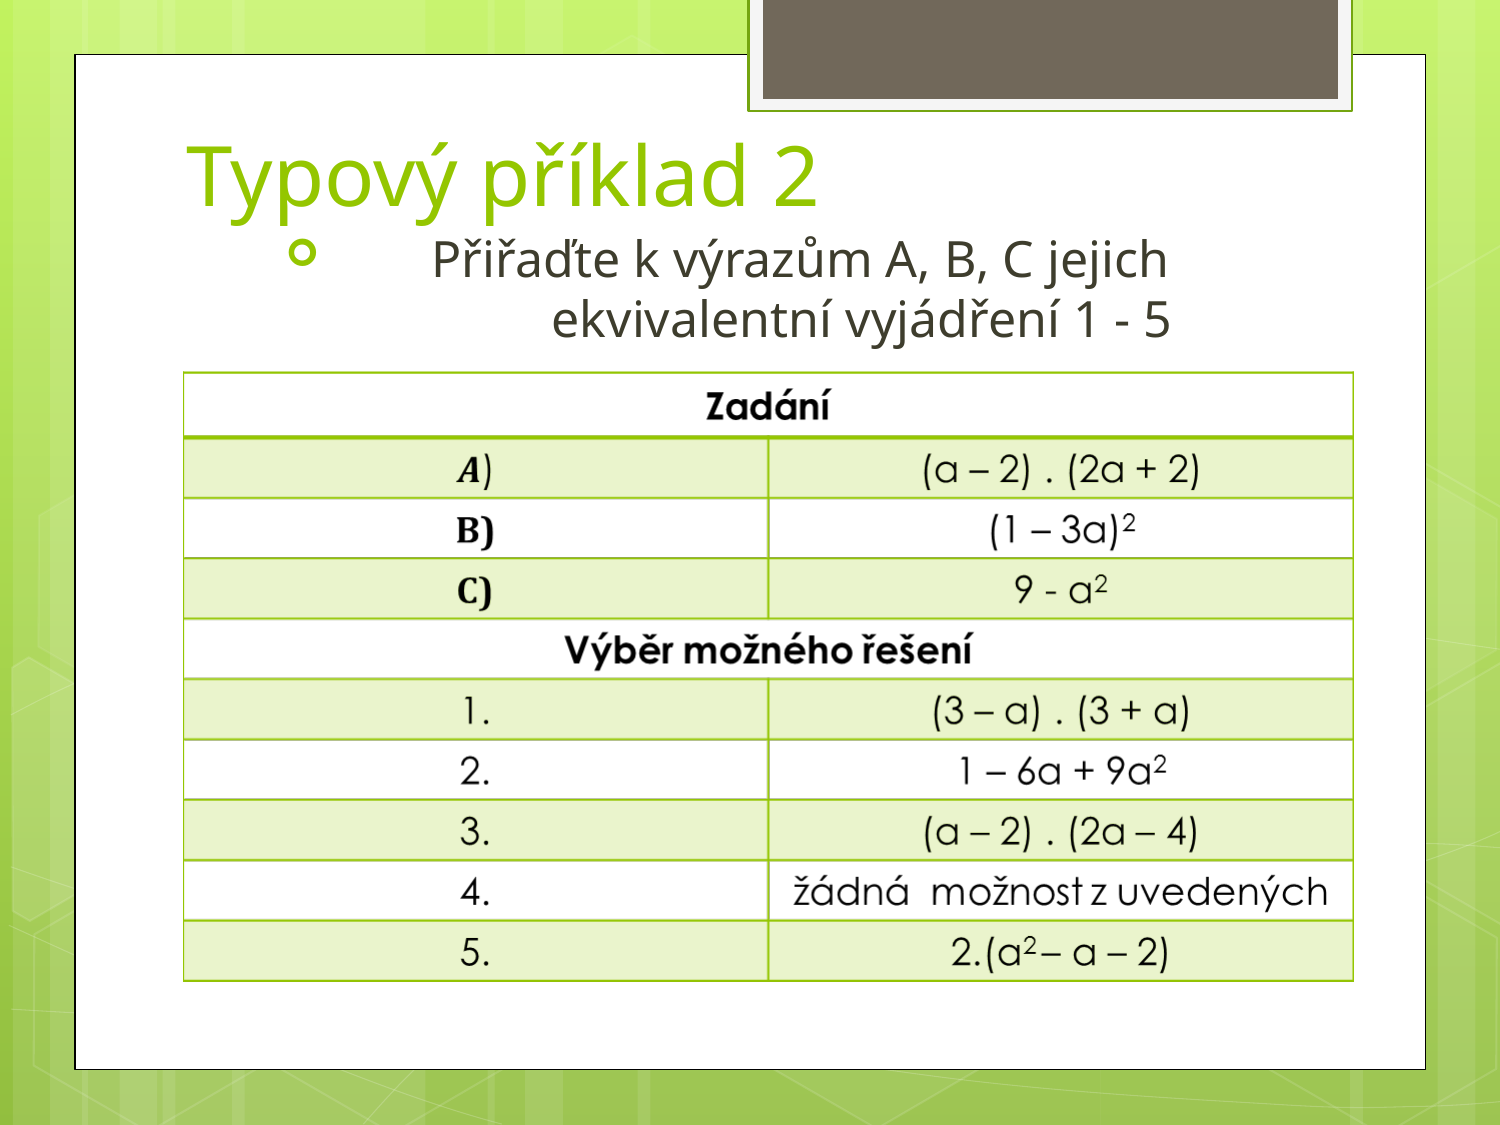

# Typový příklad 2
 Přiřaďte k výrazům A, B, C jejich ekvivalentní vyjádření 1 - 5